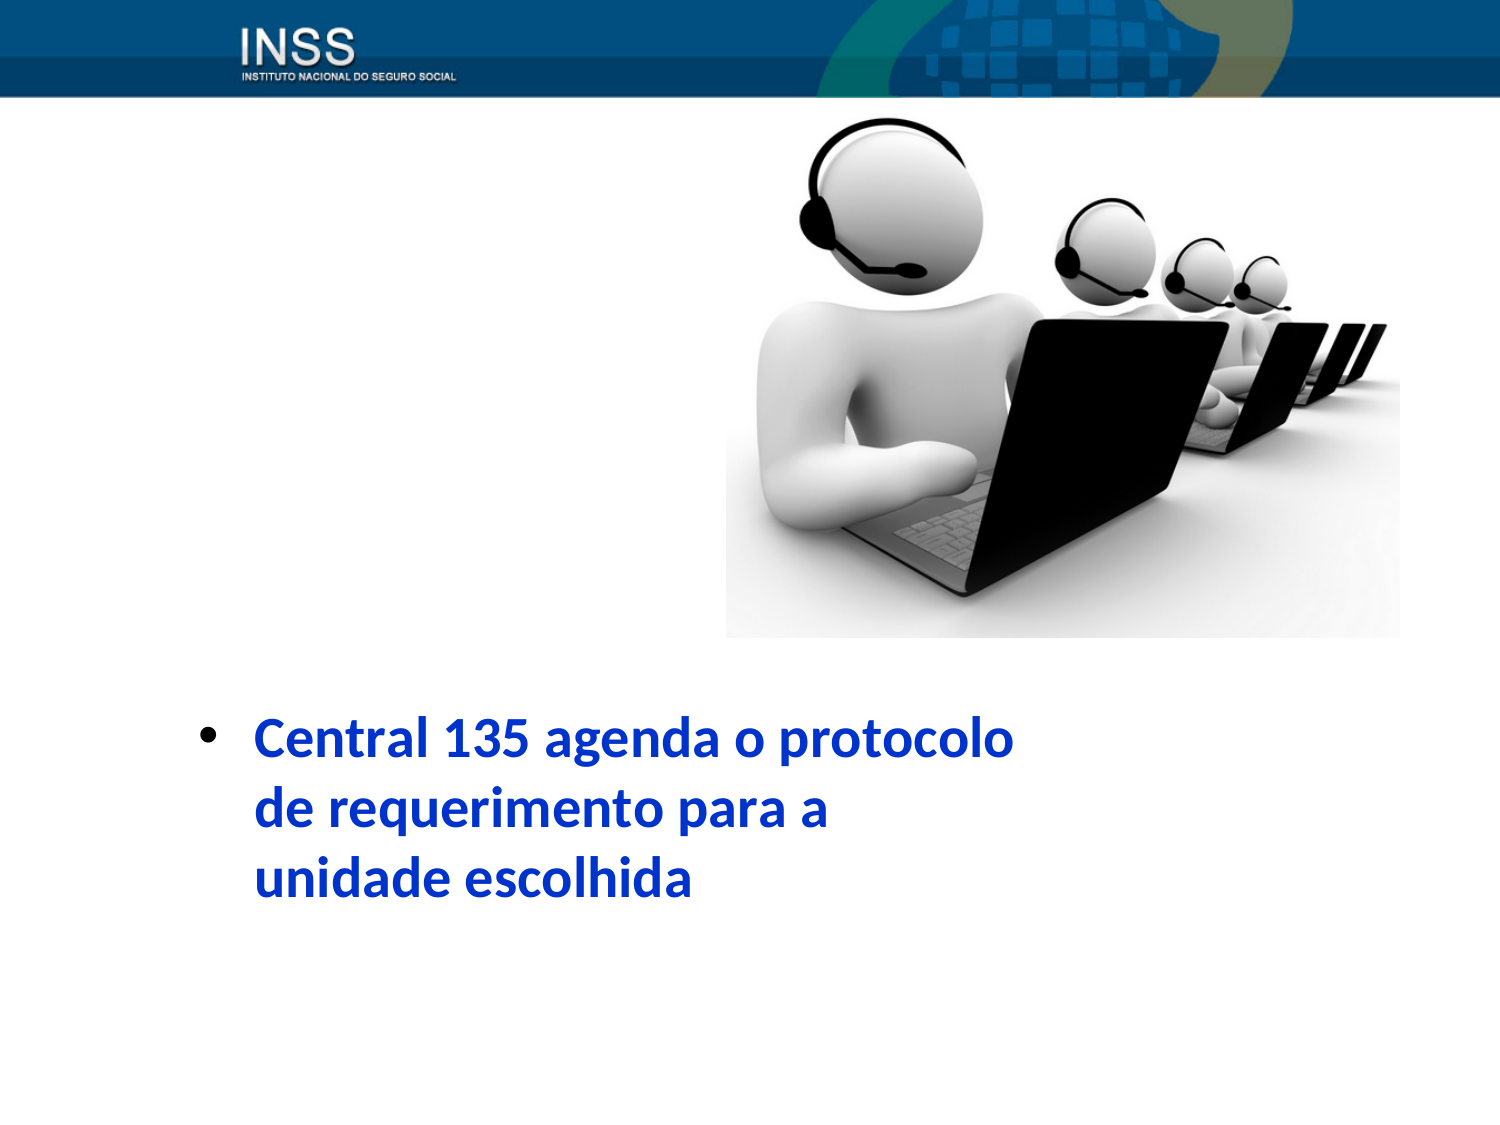

# Central 135 agenda o protocolo de requerimento para a unidade escolhida